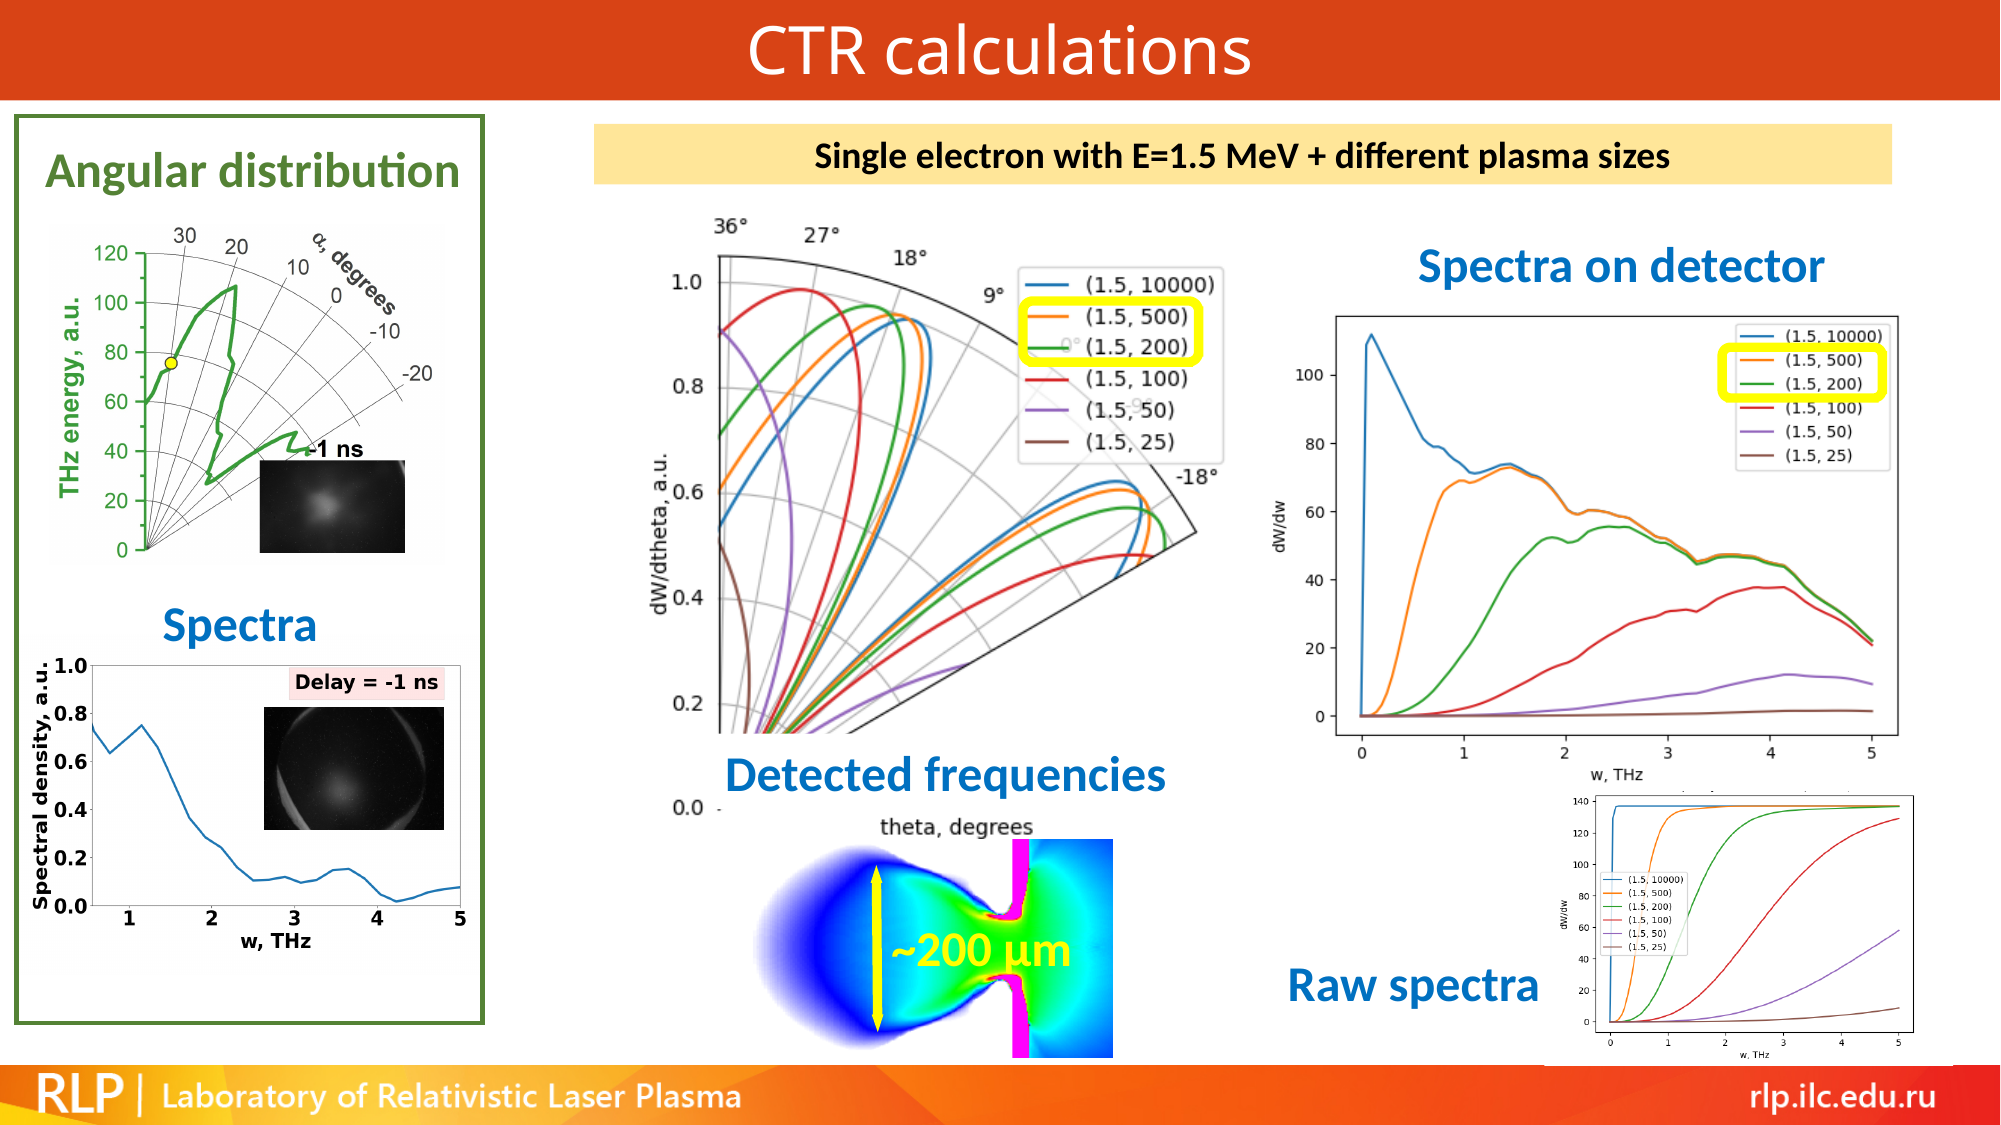

CTR calculations
Single electron with E=1.5 MeV + different plasma sizes
Angular distribution
Spectra on detector
Spectra
Detected frequencies
~200 µm
Raw spectra